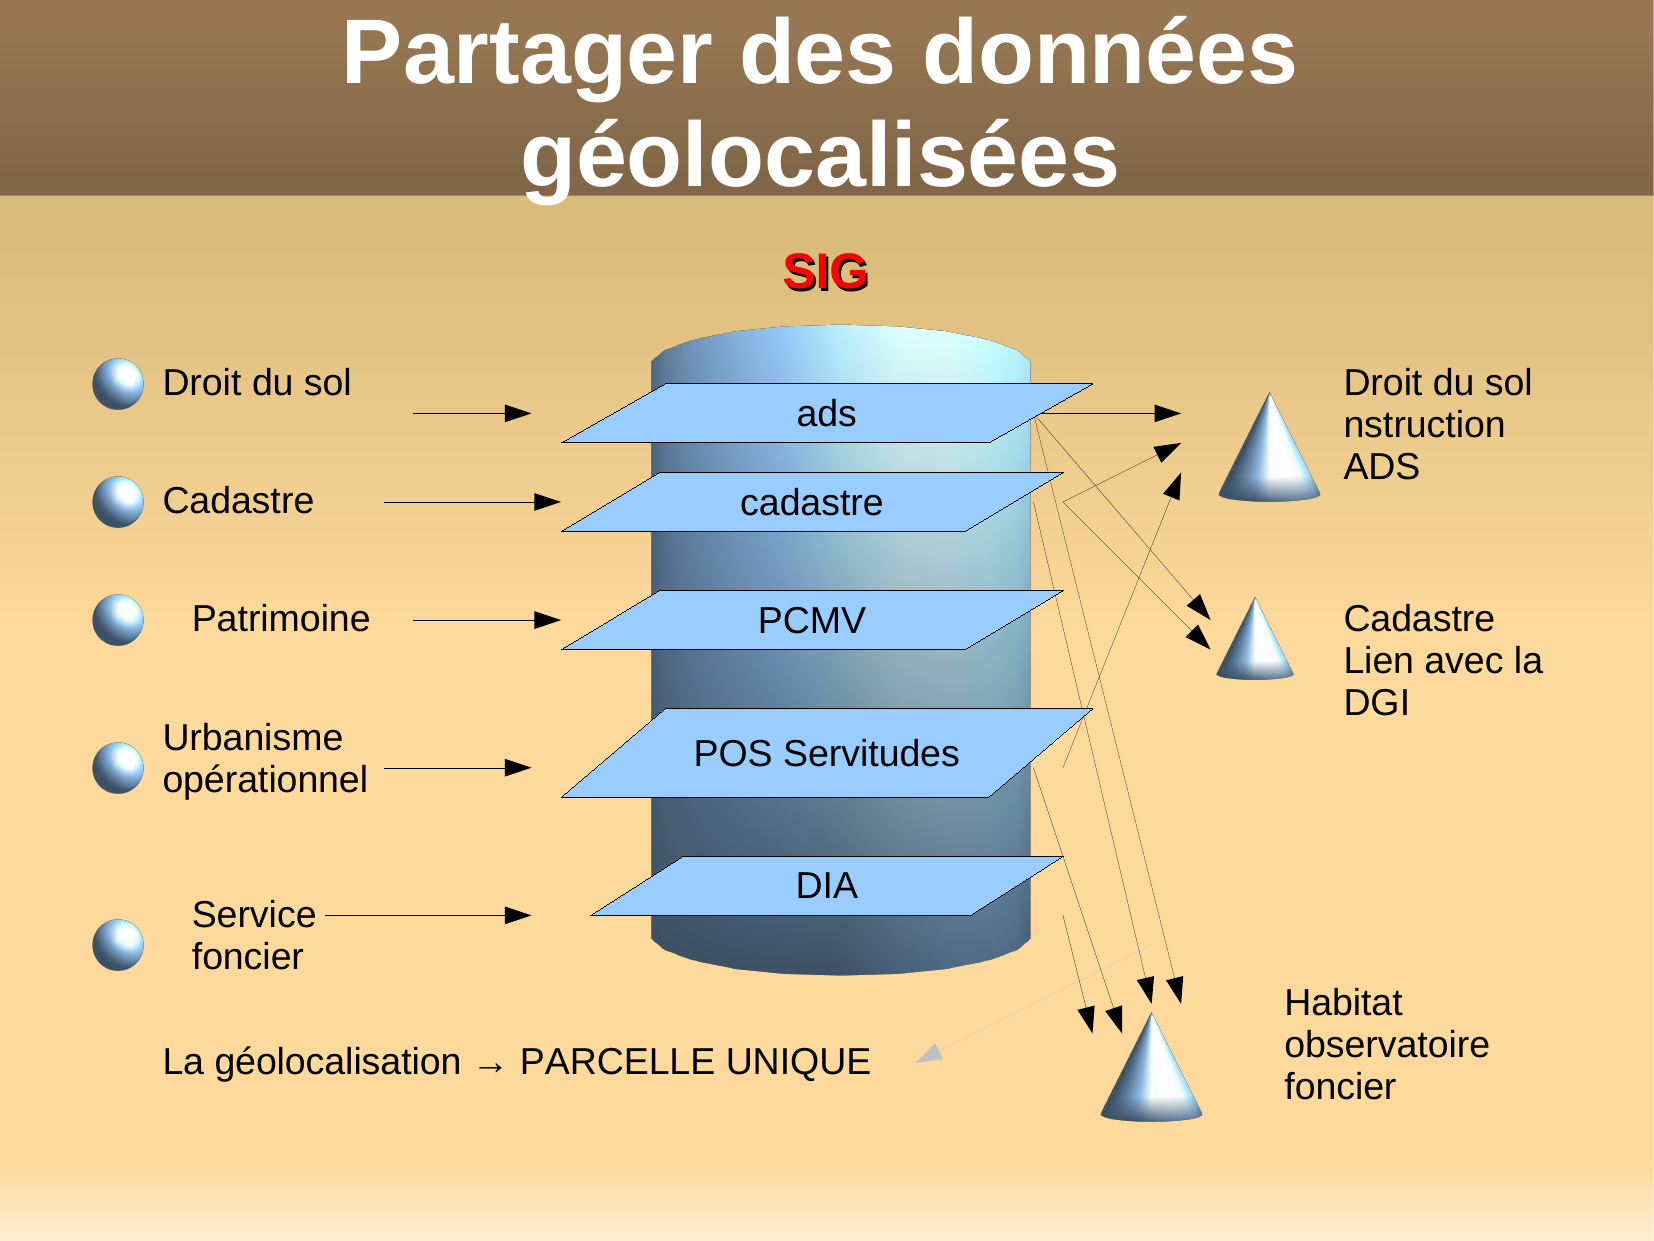

# Partager des données géolocalisées
SIG
Droit du sol
Droit du sol
nstruction ADS
ads
Cadastre
cadastre
Patrimoine
PCMV
Cadastre
Lien avec la DGI
Urbanisme opérationnel
POS Servitudes
DIA
Service foncier
Habitat
observatoire foncier
La géolocalisation → PARCELLE UNIQUE